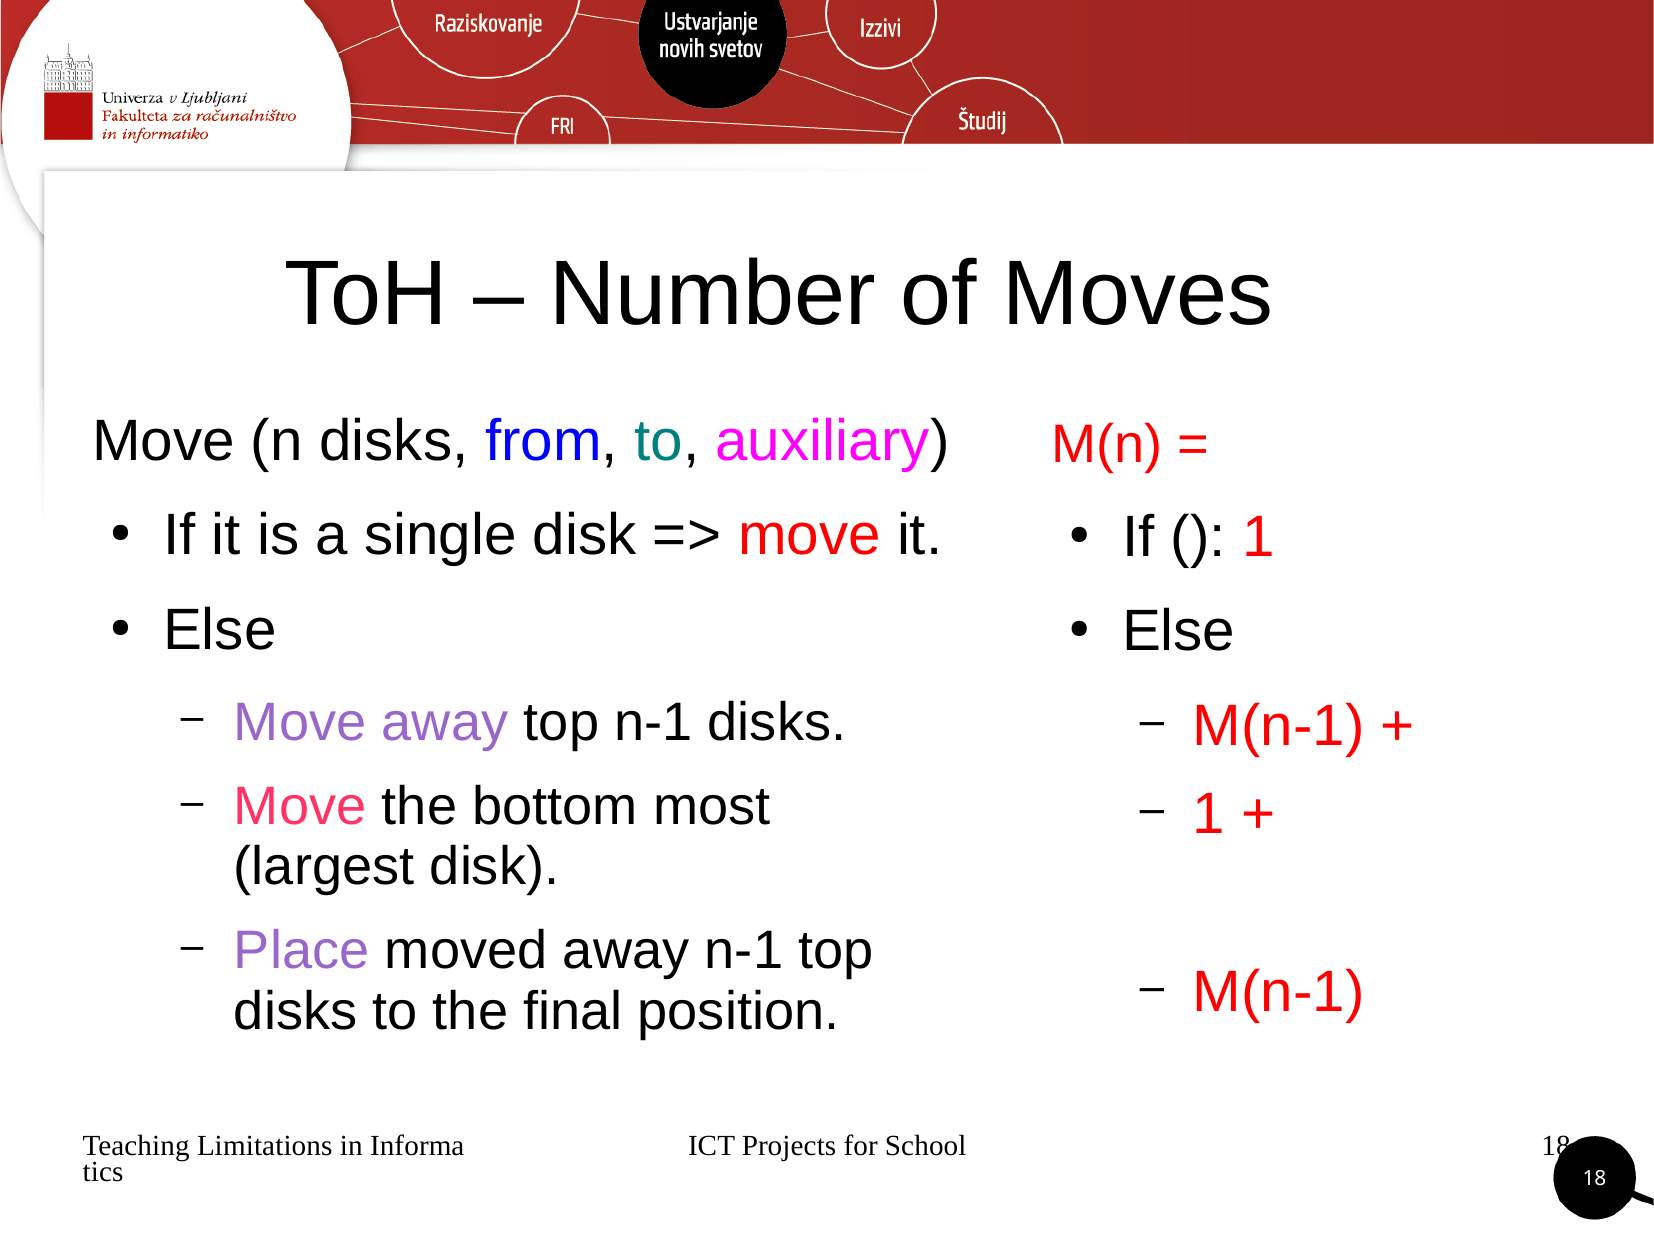

# ToH – Number of Moves
Move (n disks, from, to, auxiliary)
If it is a single disk => move it.
Else
Move away top n-1 disks.
Move the bottom most (largest disk).
Place moved away n-1 top disks to the final position.
M(n) =
If (): 1
Else
M(n-1) +
1 +
M(n-1)
Teaching Limitations in Informatics
ICT Projects for School
18